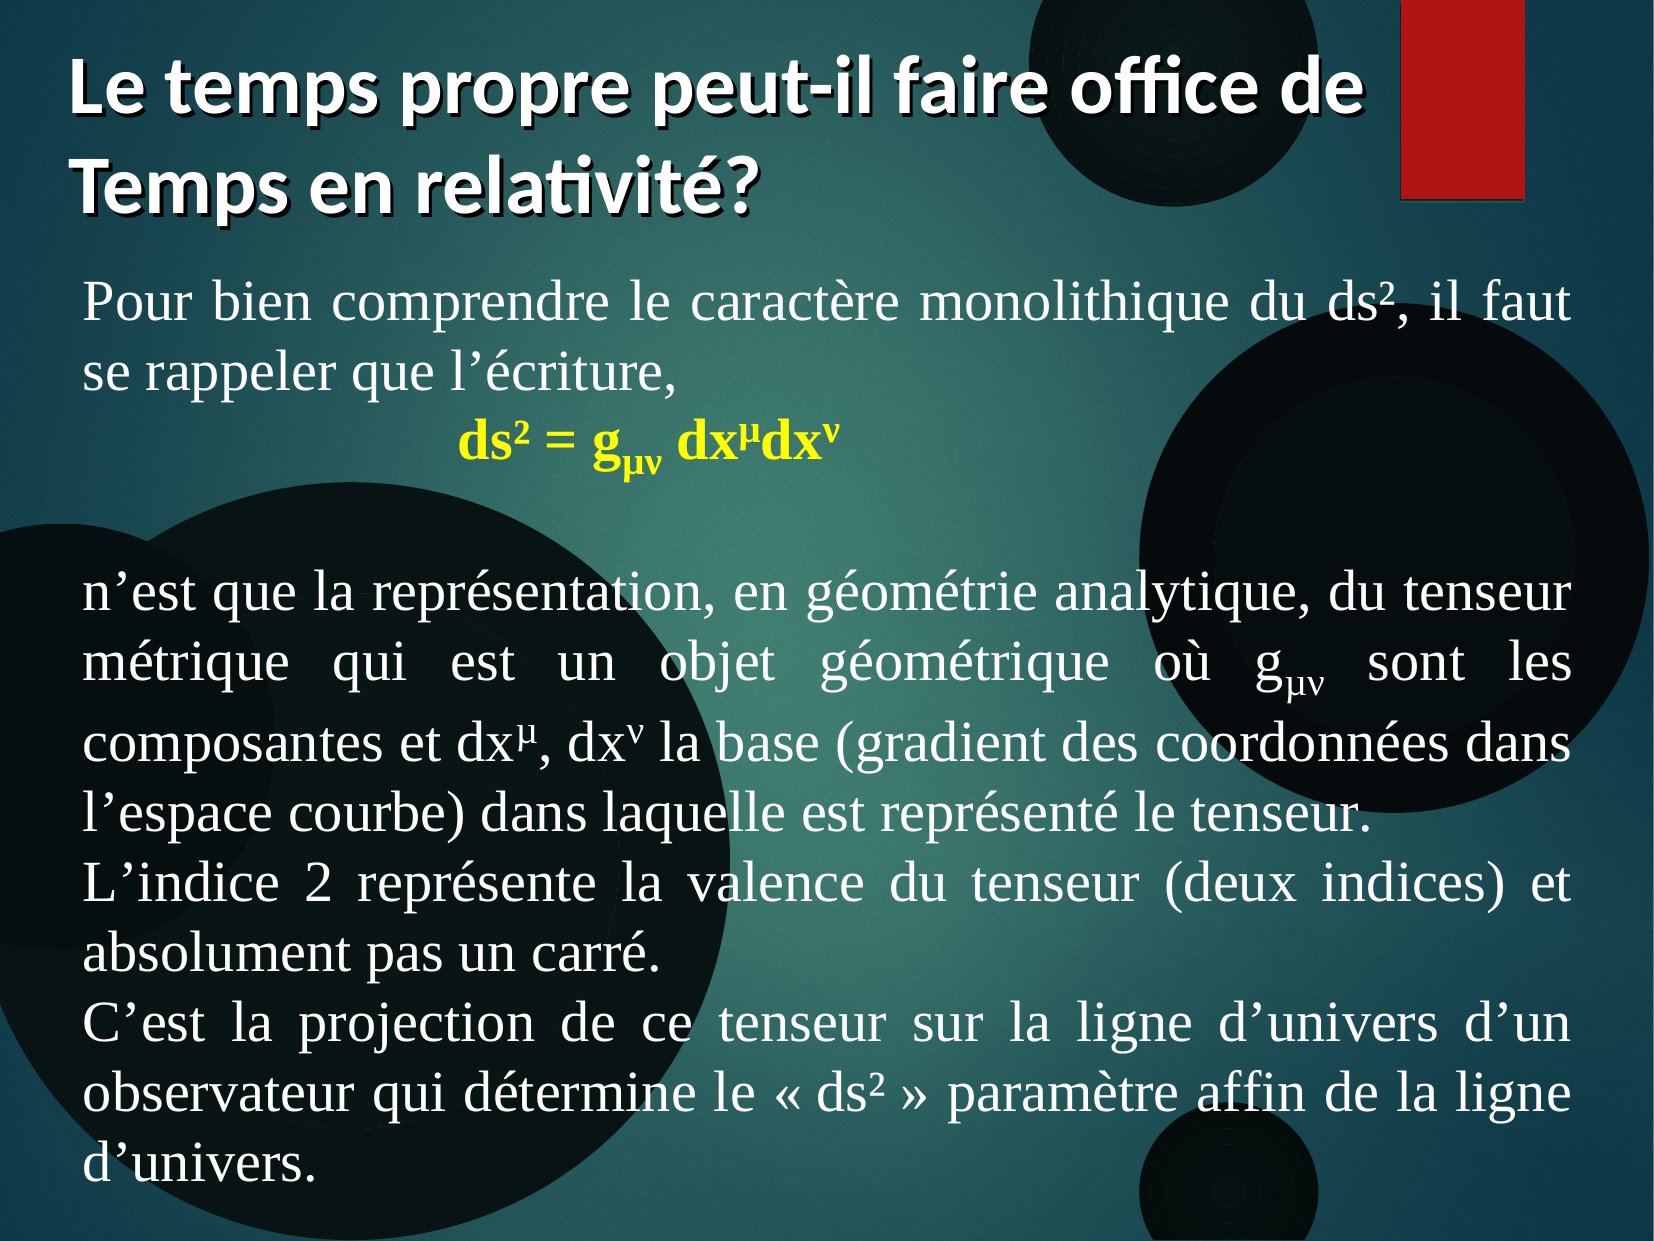

Le temps propre peut-il faire office de Temps en relativité?
Pour bien comprendre le caractère monolithique du ds², il faut se rappeler que l’écriture,
					ds² = gµν dxµdxν
n’est que la représentation, en géométrie analytique, du tenseur métrique qui est un objet géométrique où gµν sont les composantes et dxµ, dxν la base (gradient des coordonnées dans l’espace courbe) dans laquelle est représenté le tenseur.
L’indice 2 représente la valence du tenseur (deux indices) et absolument pas un carré.
C’est la projection de ce tenseur sur la ligne d’univers d’un observateur qui détermine le « ds² » paramètre affin de la ligne d’univers.